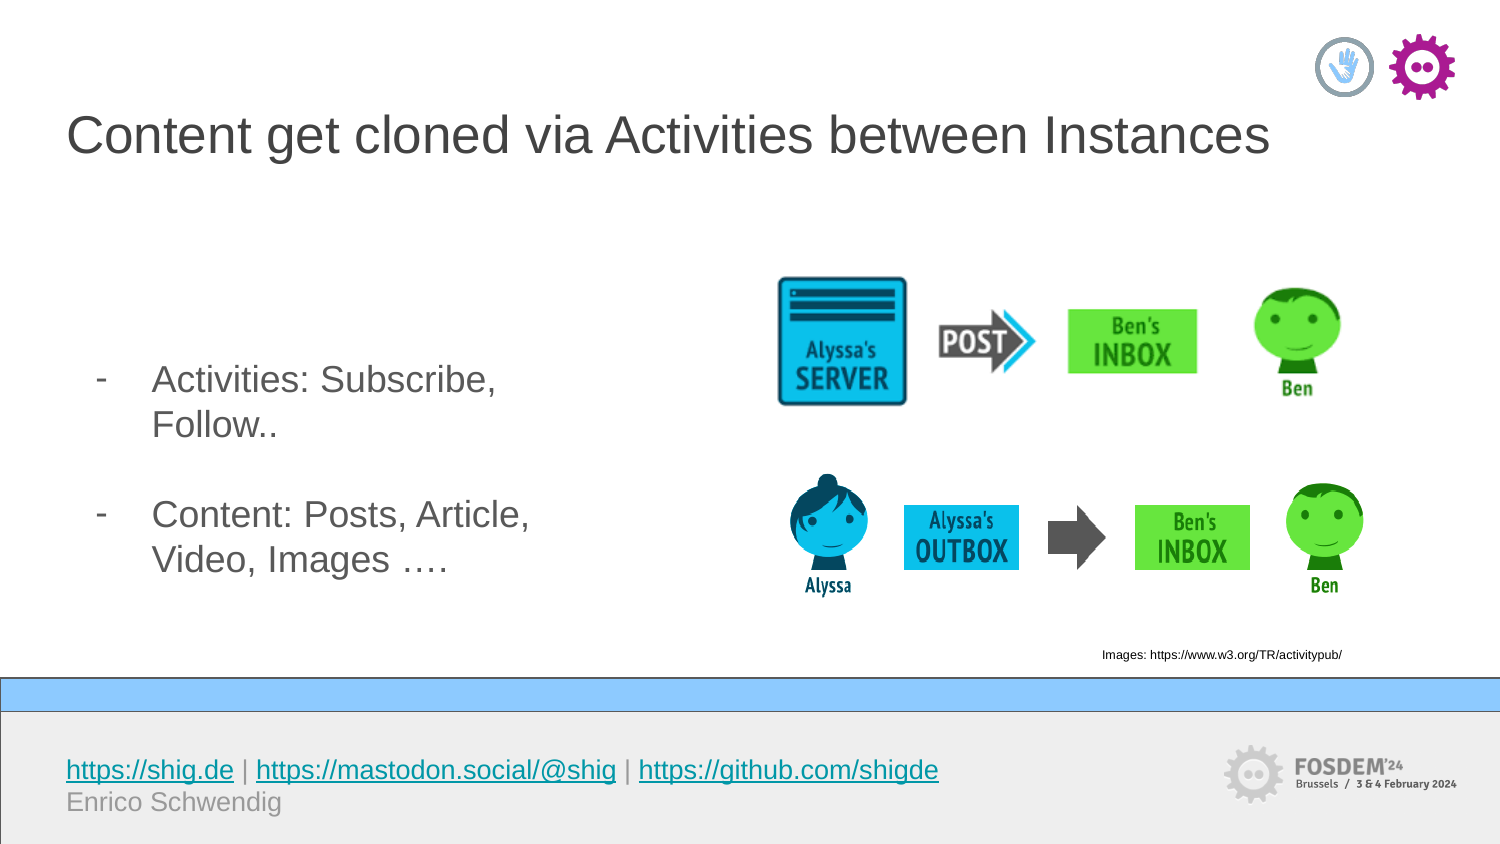

# Content get cloned via Activities between Instances
Activities: Subscribe, Follow..
Content: Posts, Article, Video, Images ….
Images: https://www.w3.org/TR/activitypub/